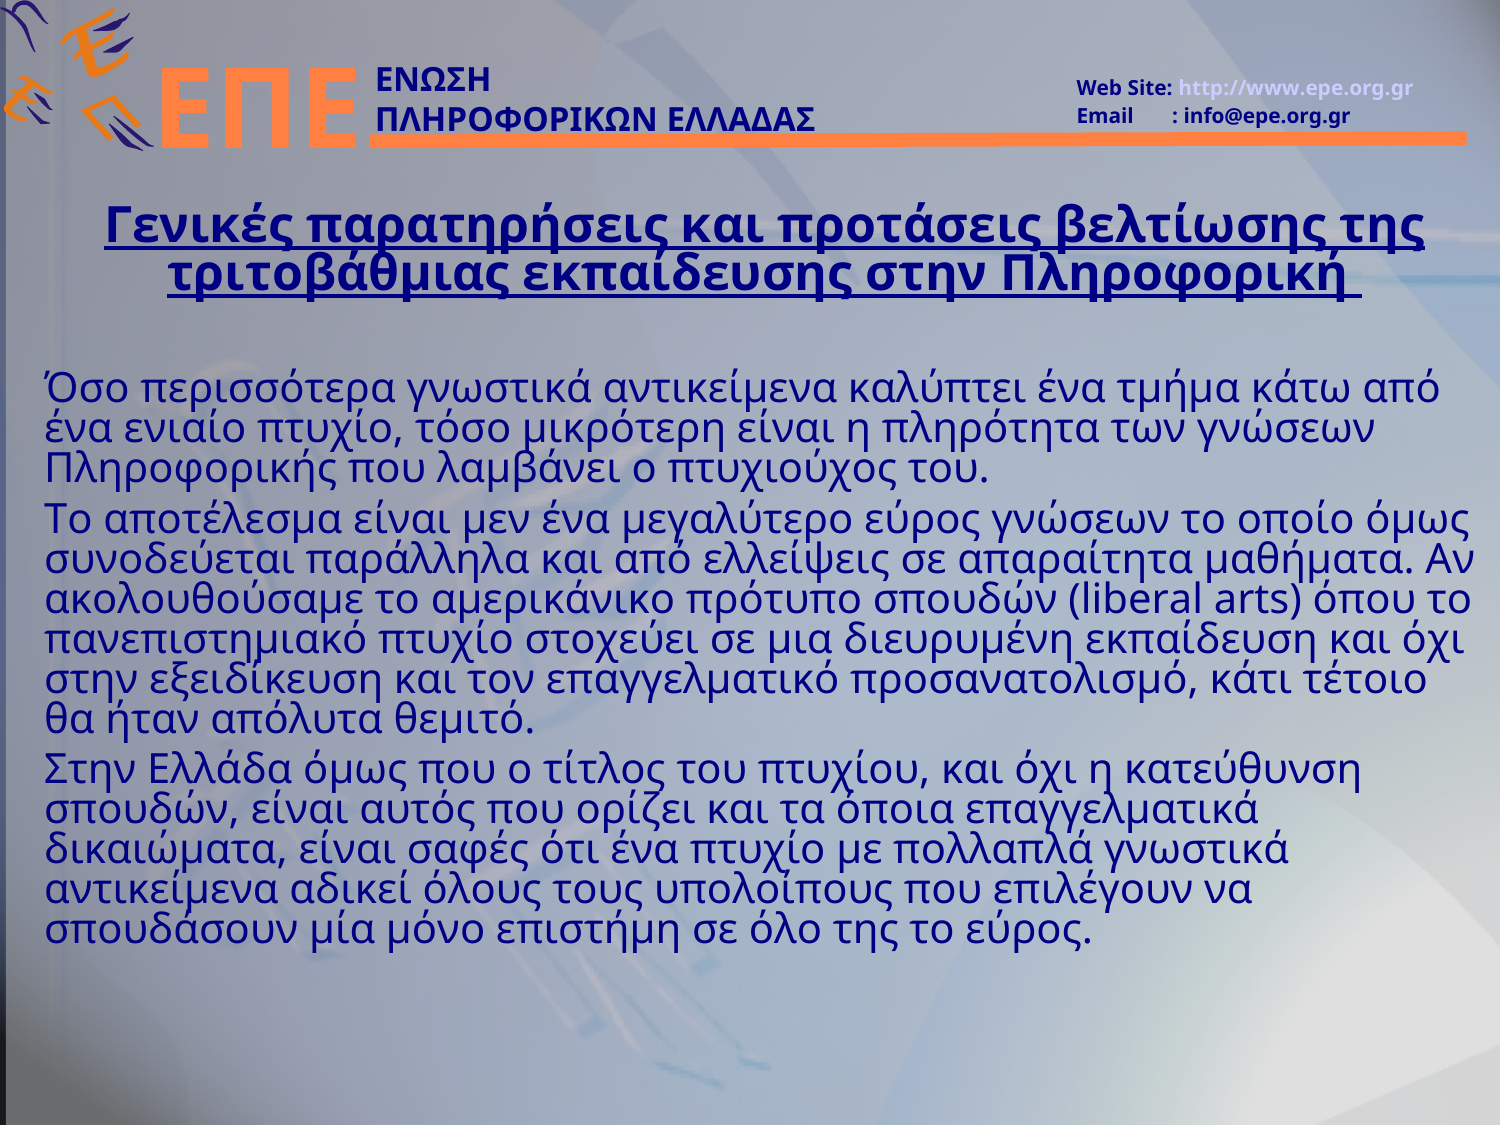

# Γενικές παρατηρήσεις και προτάσεις βελτίωσης της τριτοβάθμιας εκπαίδευσης στην Πληροφορική
Όσο περισσότερα γνωστικά αντικείμενα καλύπτει ένα τμήμα κάτω από ένα ενιαίο πτυχίο, τόσο μικρότερη είναι η πληρότητα των γνώσεων Πληροφορικής που λαμβάνει ο πτυχιούχος του.
Το αποτέλεσμα είναι μεν ένα μεγαλύτερο εύρος γνώσεων το οποίο όμως συνοδεύεται παράλληλα και από ελλείψεις σε απαραίτητα μαθήματα. Αν ακολουθούσαμε το αμερικάνικο πρότυπο σπουδών (liberal arts) όπου το πανεπιστημιακό πτυχίο στοχεύει σε μια διευρυμένη εκπαίδευση και όχι στην εξειδίκευση και τον επαγγελματικό προσανατολισμό, κάτι τέτοιο θα ήταν απόλυτα θεμιτό.
Στην Ελλάδα όμως που ο τίτλος του πτυχίου, και όχι η κατεύθυνση σπουδών, είναι αυτός που ορίζει και τα όποια επαγγελματικά δικαιώματα, είναι σαφές ότι ένα πτυχίο με πολλαπλά γνωστικά αντικείμενα αδικεί όλους τους υπολοίπους που επιλέγουν να σπουδάσουν μία μόνο επιστήμη σε όλο της το εύρος.